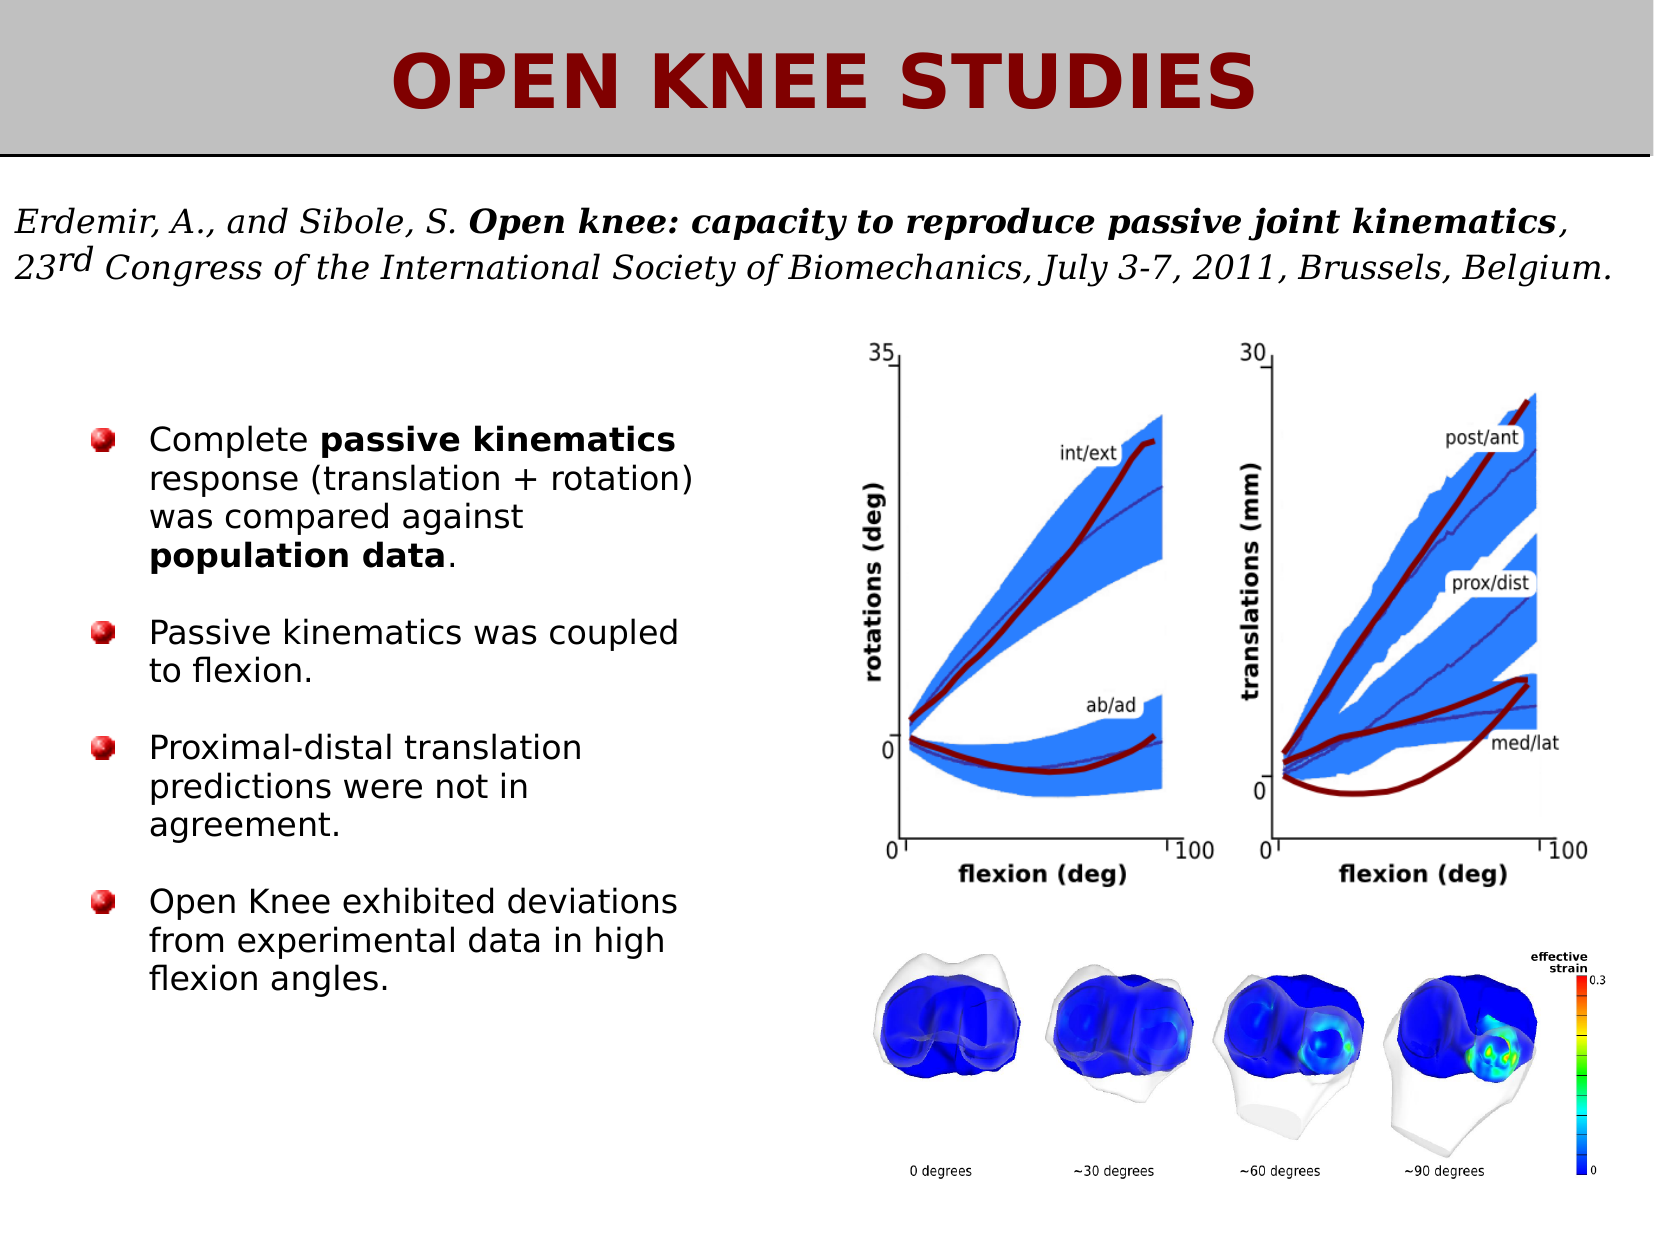

OPEN KNEE STUDIES
Erdemir, A., and Sibole, S. Open knee: capacity to reproduce passive joint kinematics, 23rd Congress of the International Society of Biomechanics, July 3-7, 2011, Brussels, Belgium.
Complete passive kinematics response (translation + rotation) was compared against population data.
Passive kinematics was coupled to flexion.
Proximal-distal translation predictions were not in agreement.
Open Knee exhibited deviations from experimental data in high flexion angles.